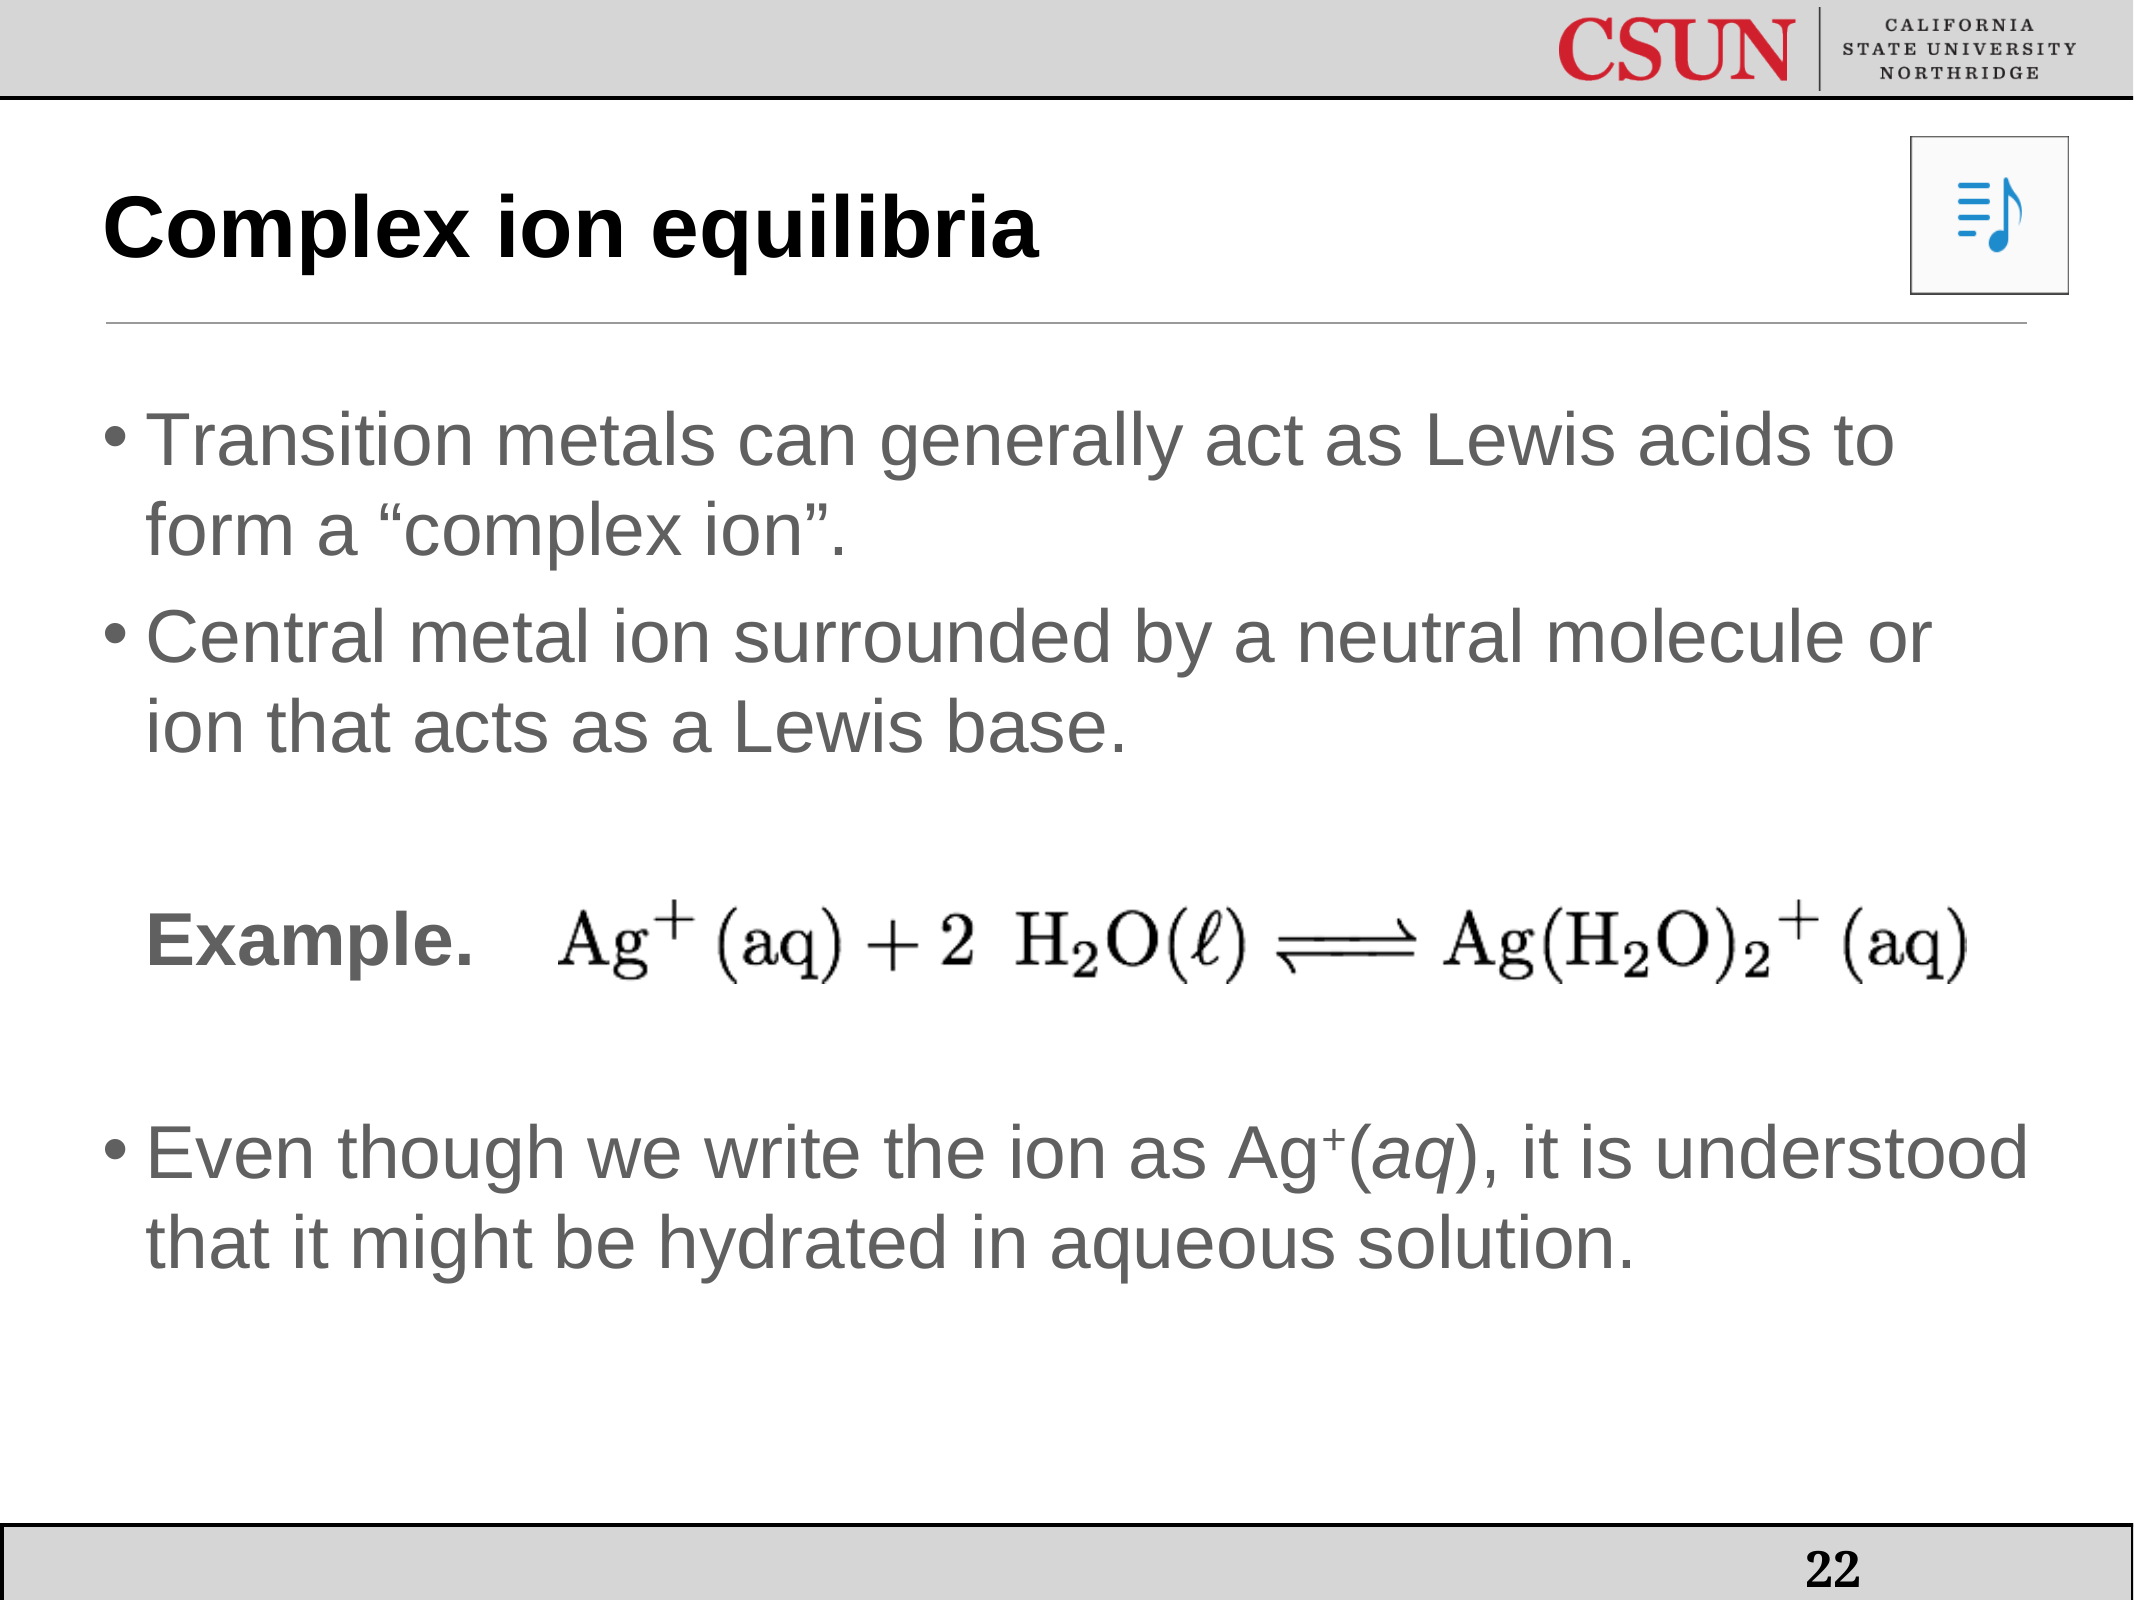

# Complex ion equilibria
Transition metals can generally act as Lewis acids to form a “complex ion”.
Central metal ion surrounded by a neutral molecule or ion that acts as a Lewis base.
Example.
Even though we write the ion as Ag+(aq), it is understood that it might be hydrated in aqueous solution.
22